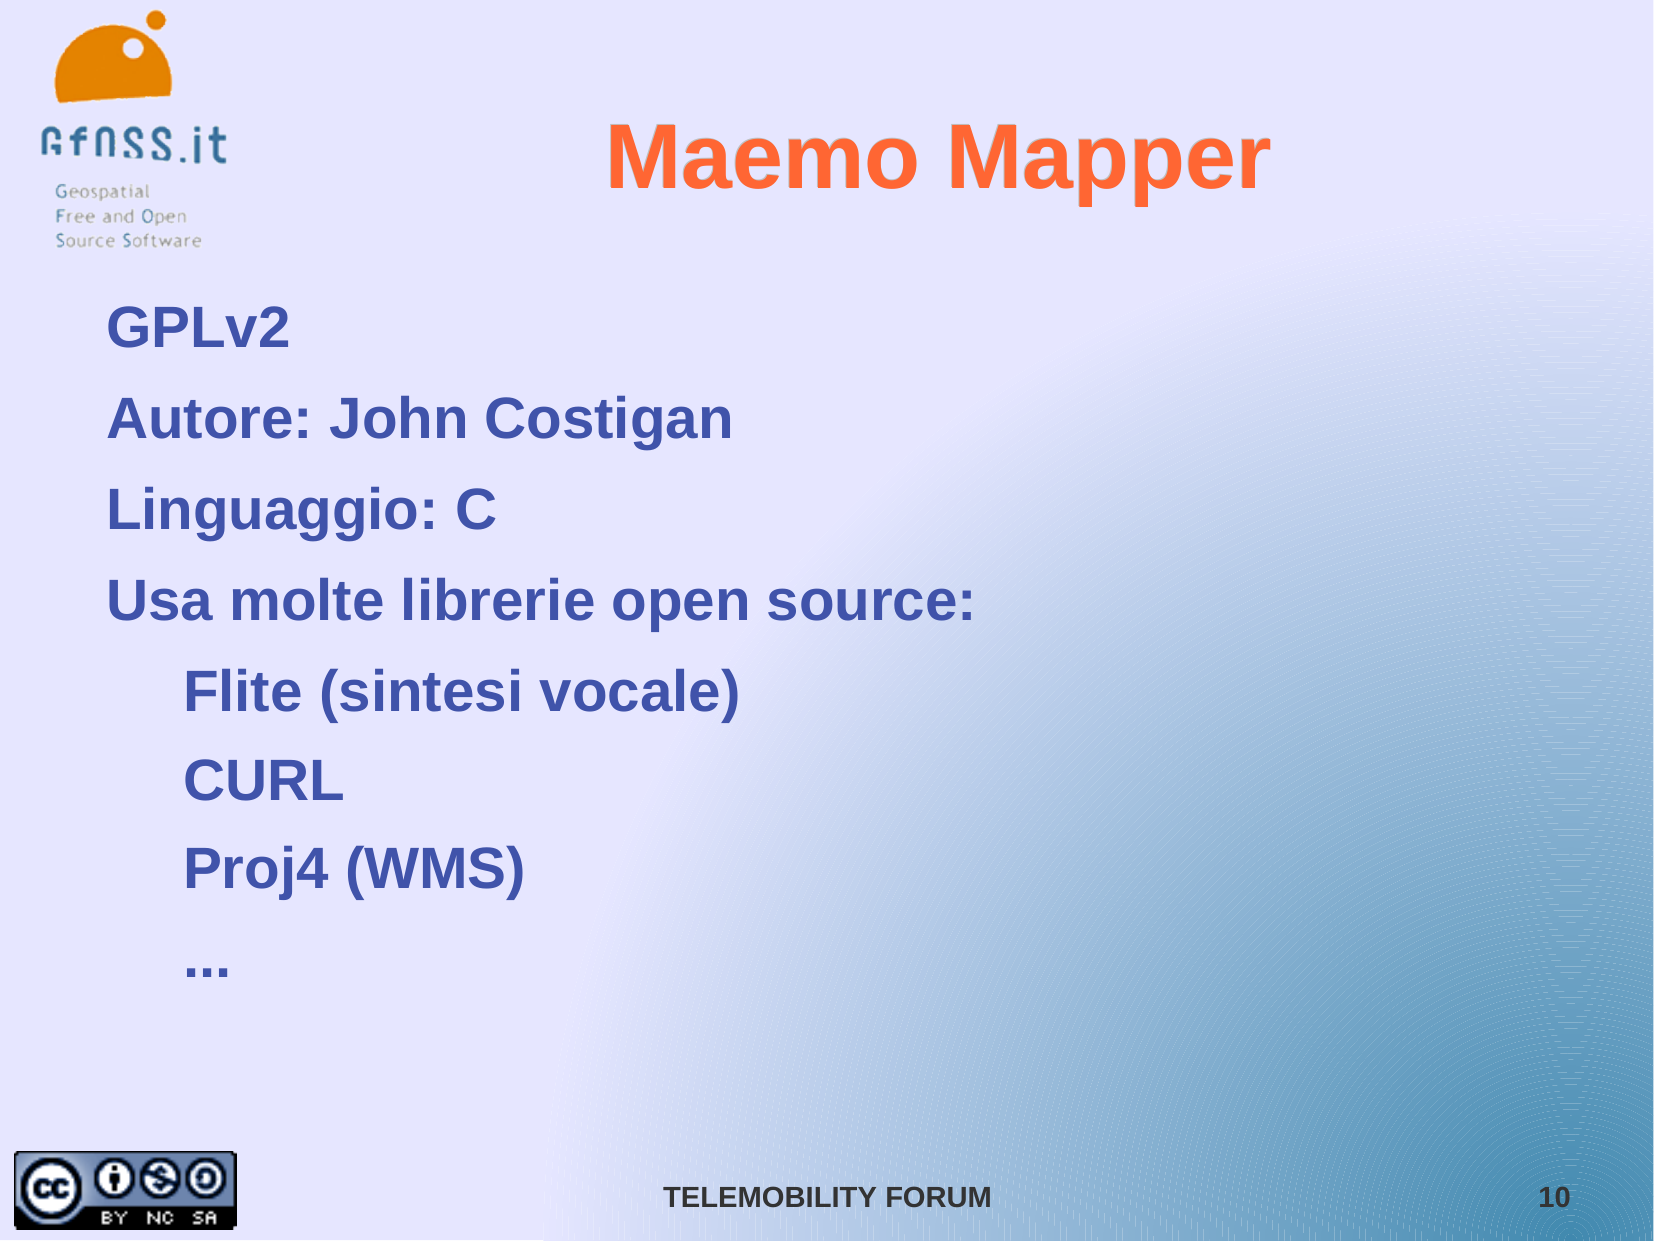

# Maemo Mapper
GPLv2
Autore: John Costigan
Linguaggio: C
Usa molte librerie open source:
Flite (sintesi vocale)
CURL
Proj4 (WMS)
...
INSERIRE NOME EVENTO
10